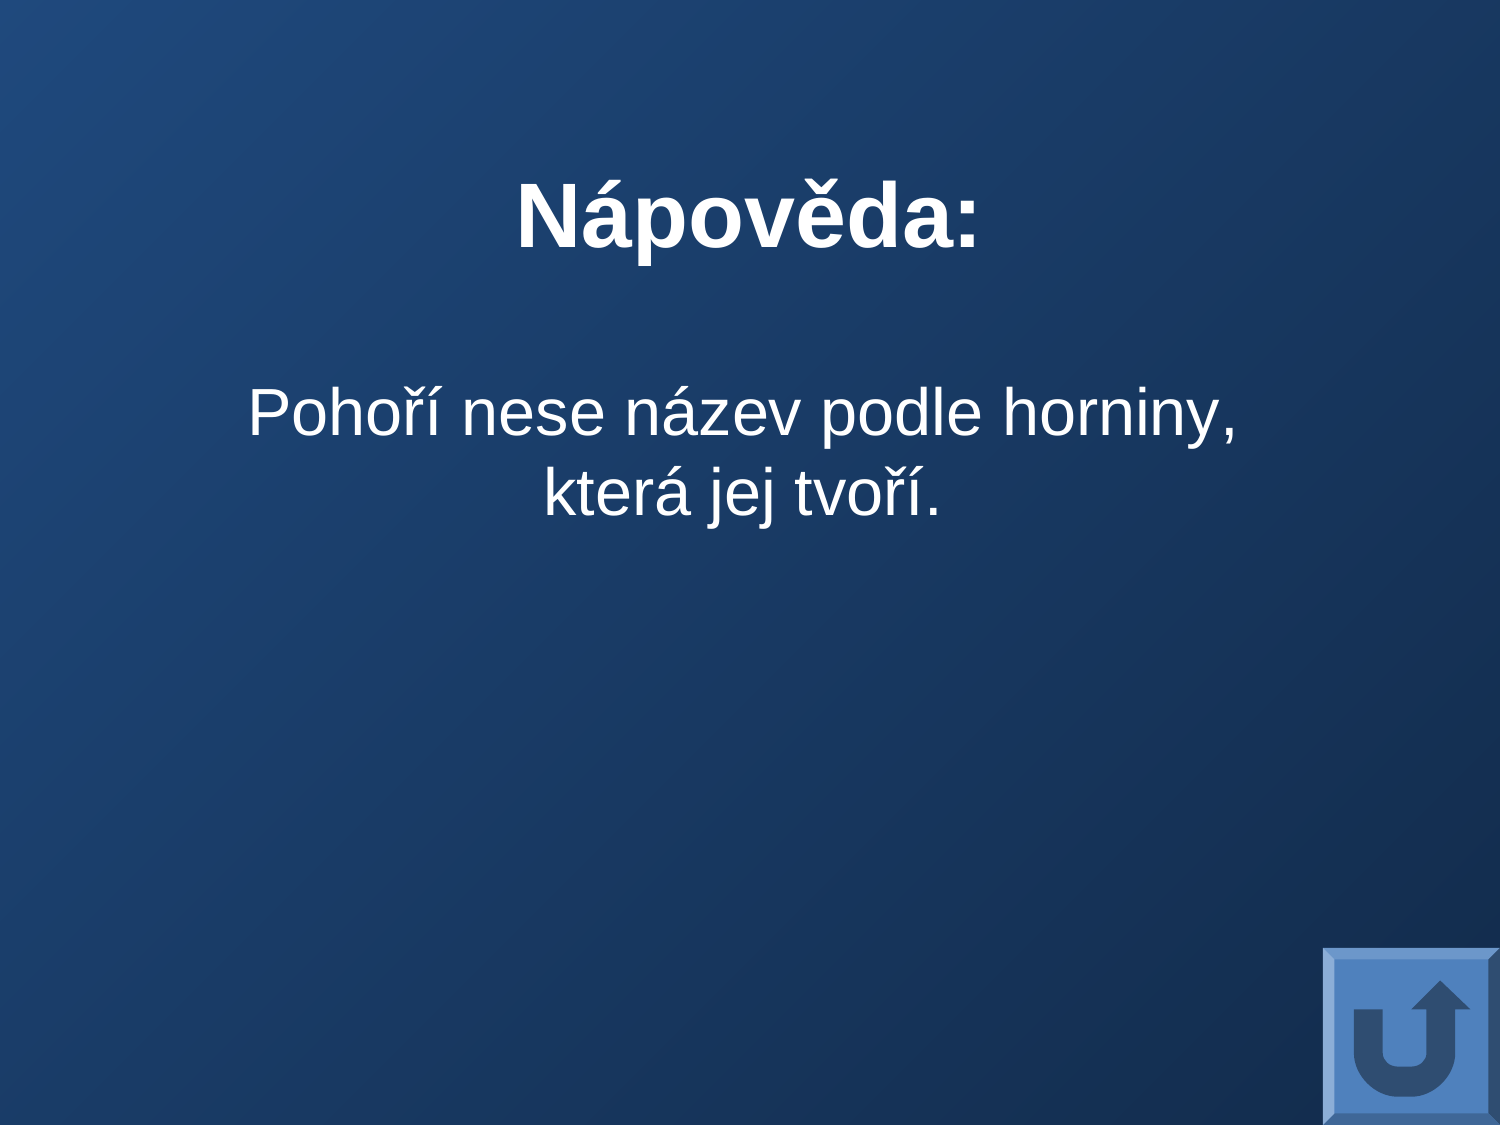

# Nápověda:
Pohoří nese název podle horniny, která jej tvoří.